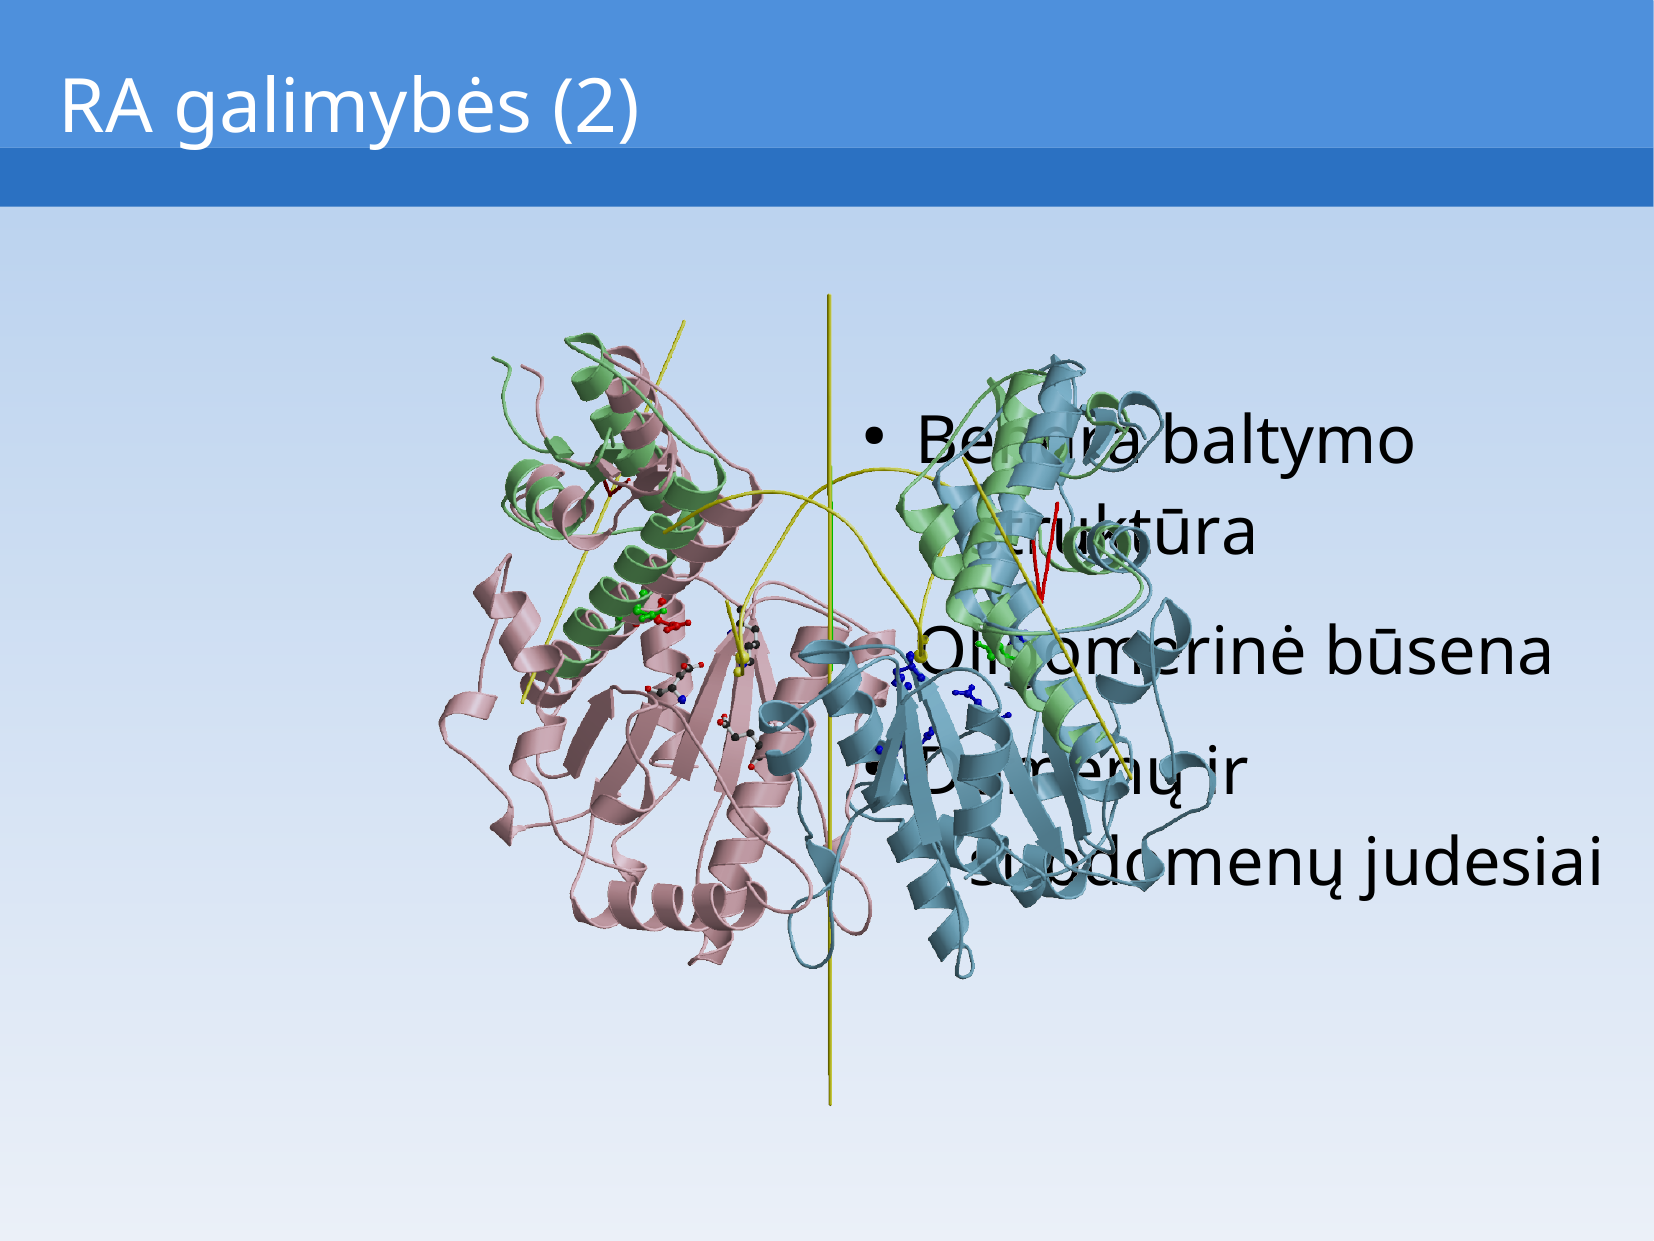

# RA galimybės (2)
Bendra baltymo struktūra
Oligomerinė būsena
Domenų ir subdomenų judesiai